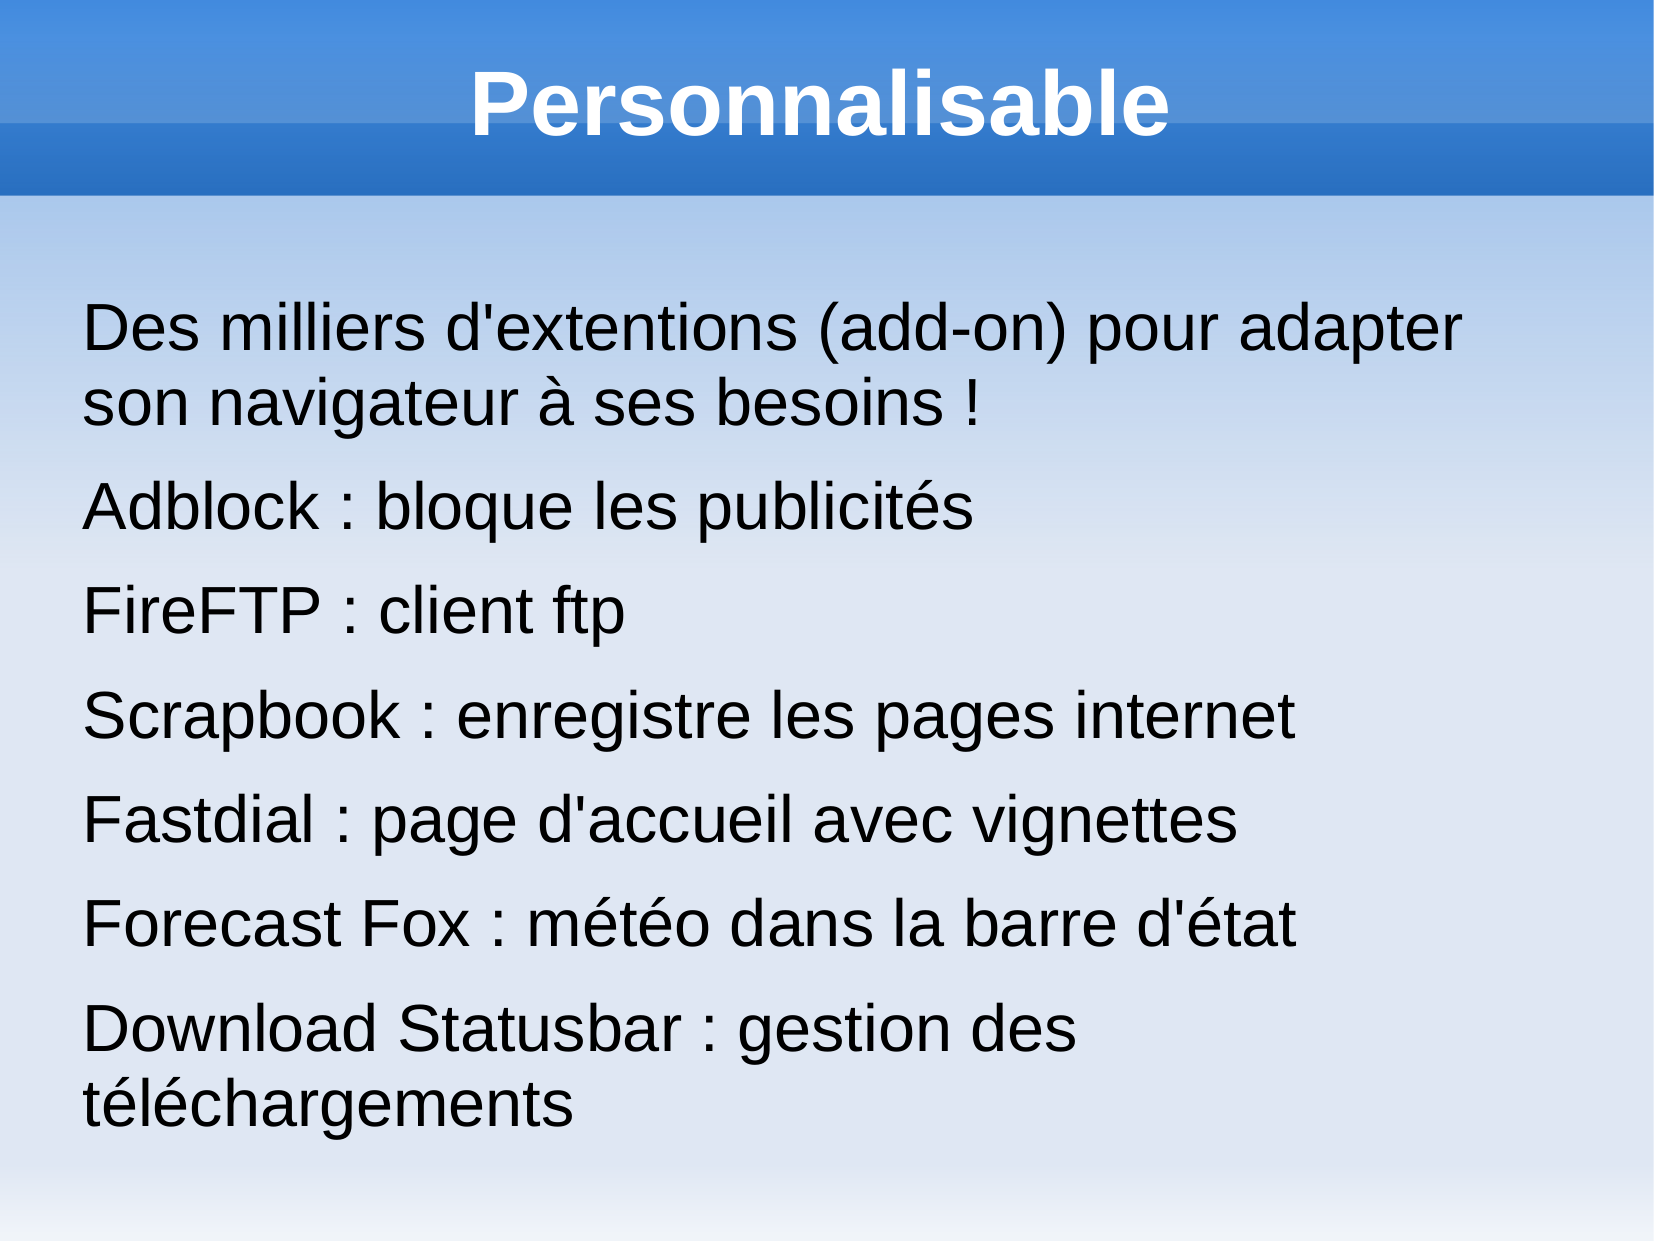

# Personnalisable
Des milliers d'extentions (add-on) pour adapter son navigateur à ses besoins !
Adblock : bloque les publicités
FireFTP : client ftp
Scrapbook : enregistre les pages internet
Fastdial : page d'accueil avec vignettes
Forecast Fox : météo dans la barre d'état
Download Statusbar : gestion des téléchargements